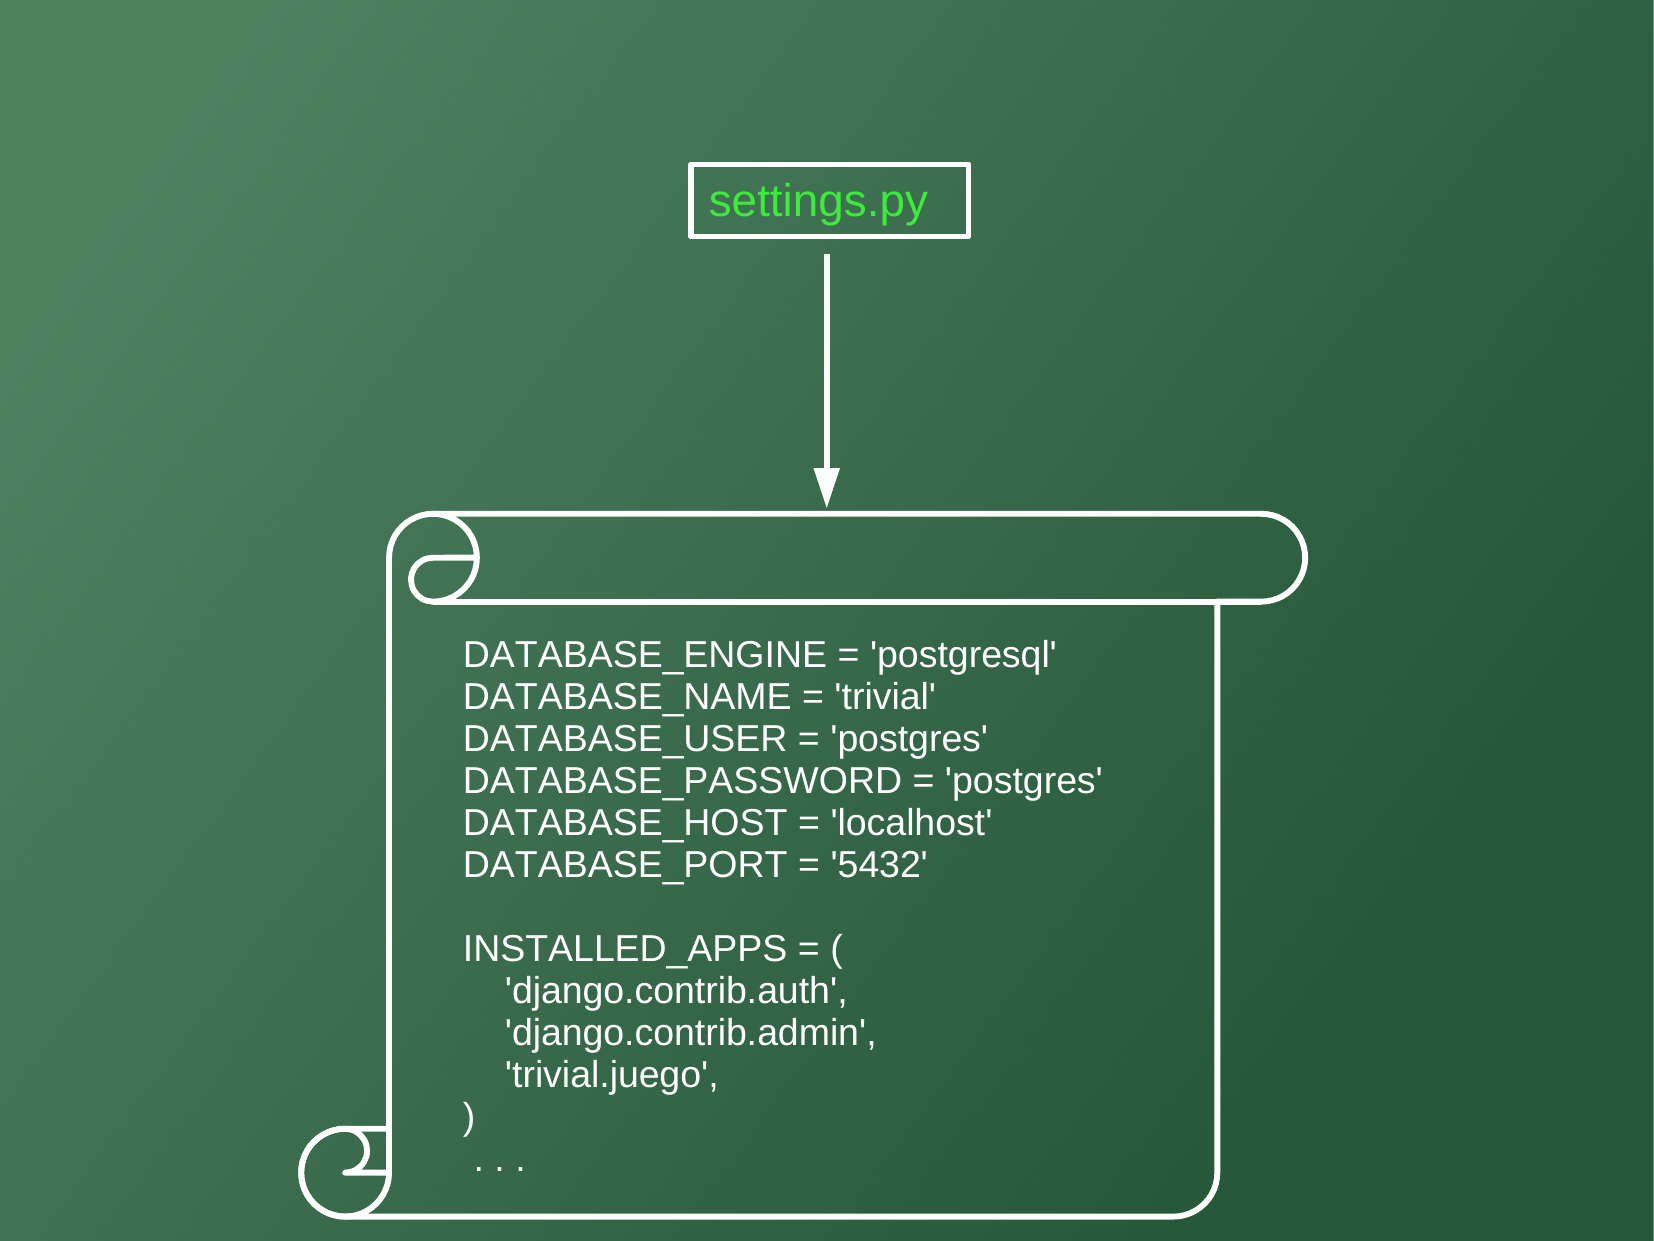

settings.py
DATABASE_ENGINE = 'postgresql'
DATABASE_NAME = 'trivial'
DATABASE_USER = 'postgres'
DATABASE_PASSWORD = 'postgres'
DATABASE_HOST = 'localhost'
DATABASE_PORT = '5432'
INSTALLED_APPS = (
 'django.contrib.auth',
 'django.contrib.admin',
 'trivial.juego',
)
 . . .